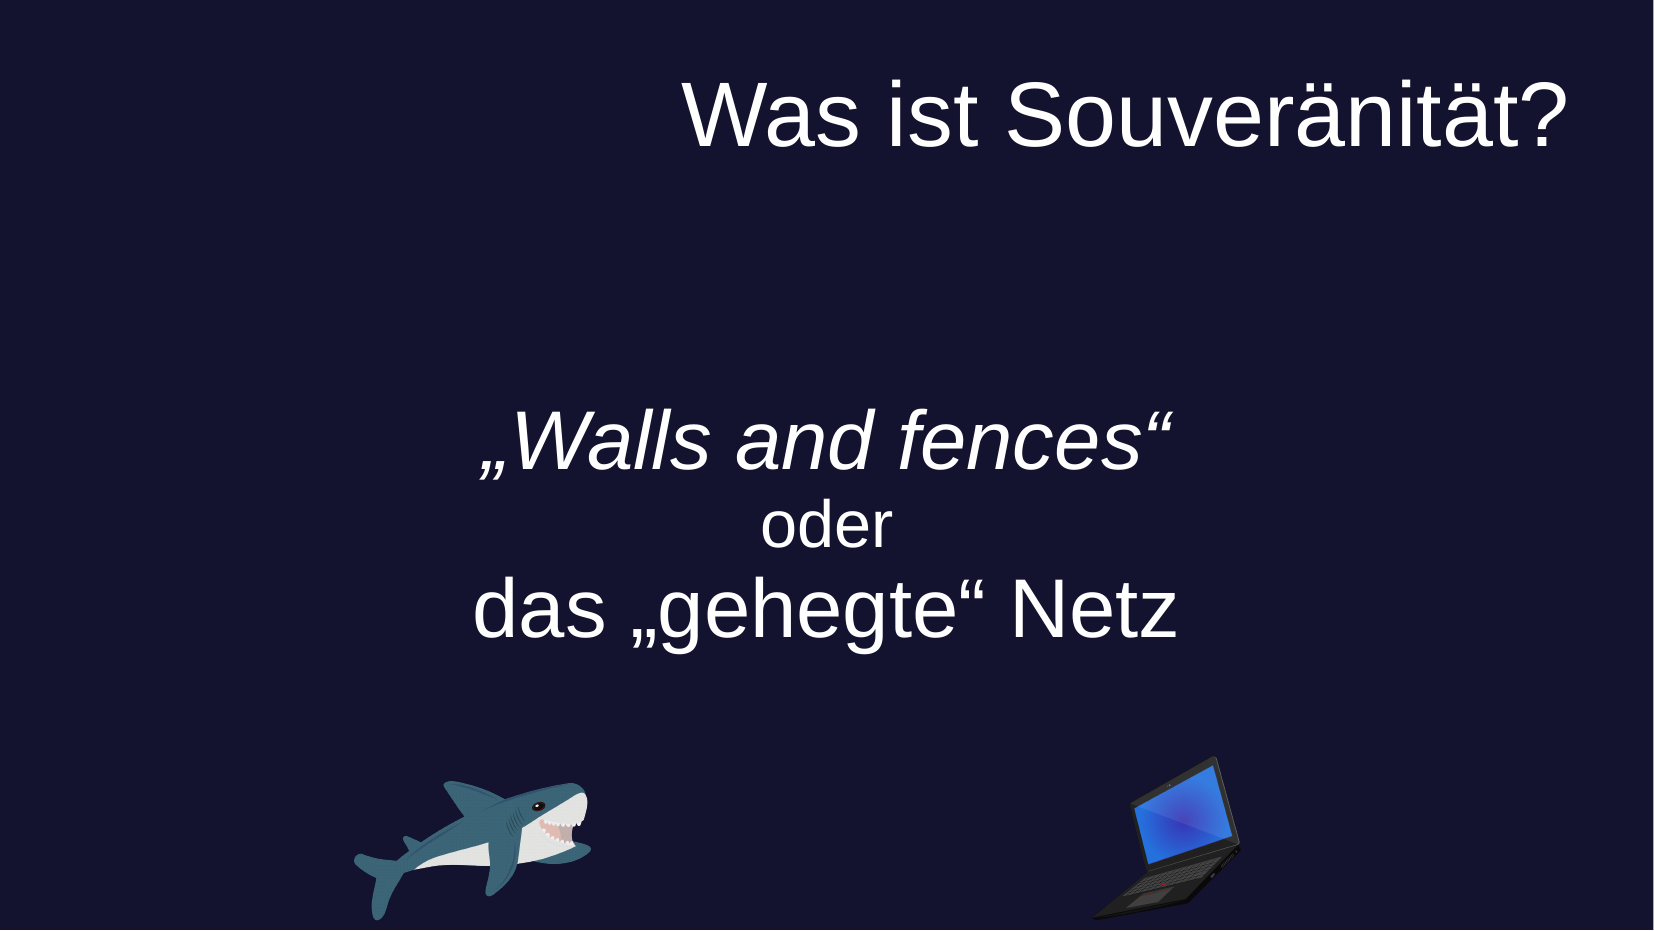

# Was ist Souveränität?
„Walls and fences“
oder
das „gehegte“ Netz